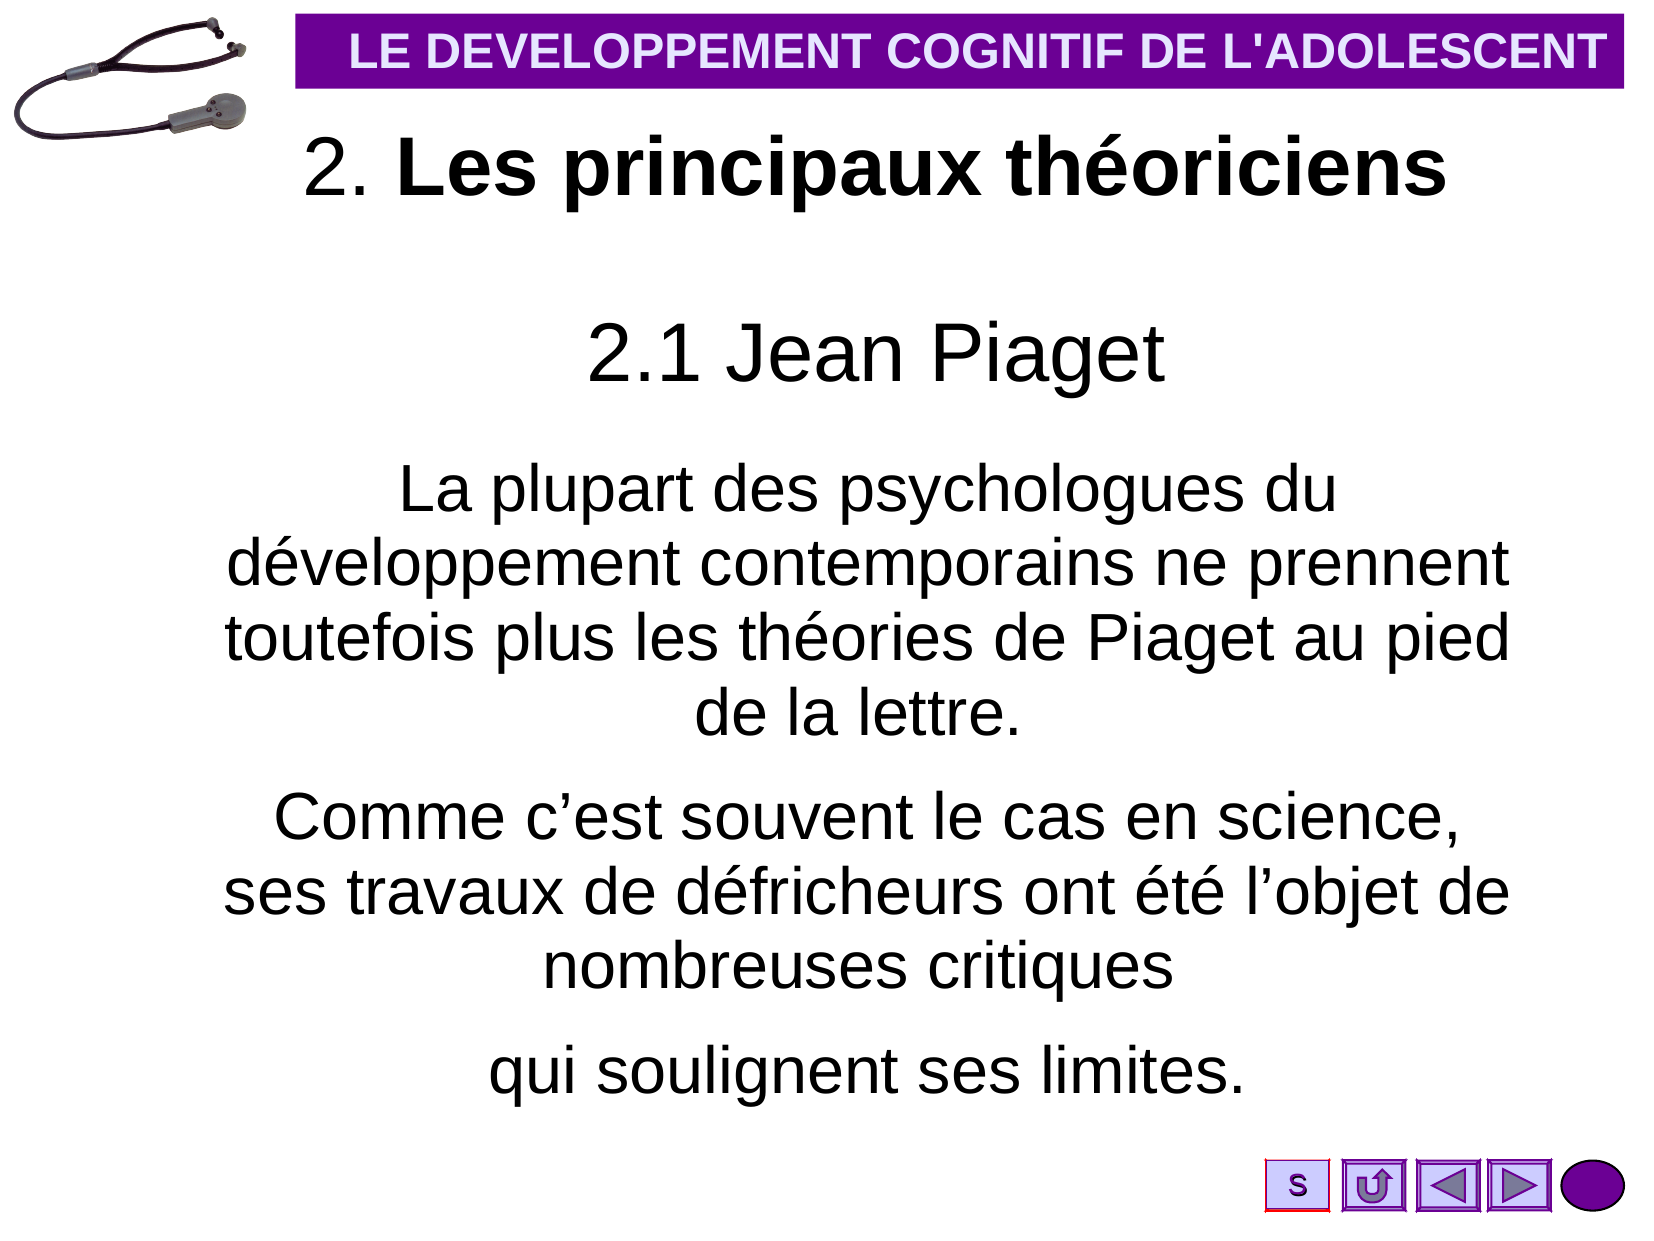

LE DEVELOPPEMENT COGNITIF DE L'ADOLESCENT
2. Les principaux théoriciens
2.1 Jean Piaget
# La plupart des psychologues du développement contemporains ne prennent toutefois plus les théories de Piaget au pied de la lettre.
Comme c’est souvent le cas en science, ses travaux de défricheurs ont été l’objet de nombreuses critiques
qui soulignent ses limites.